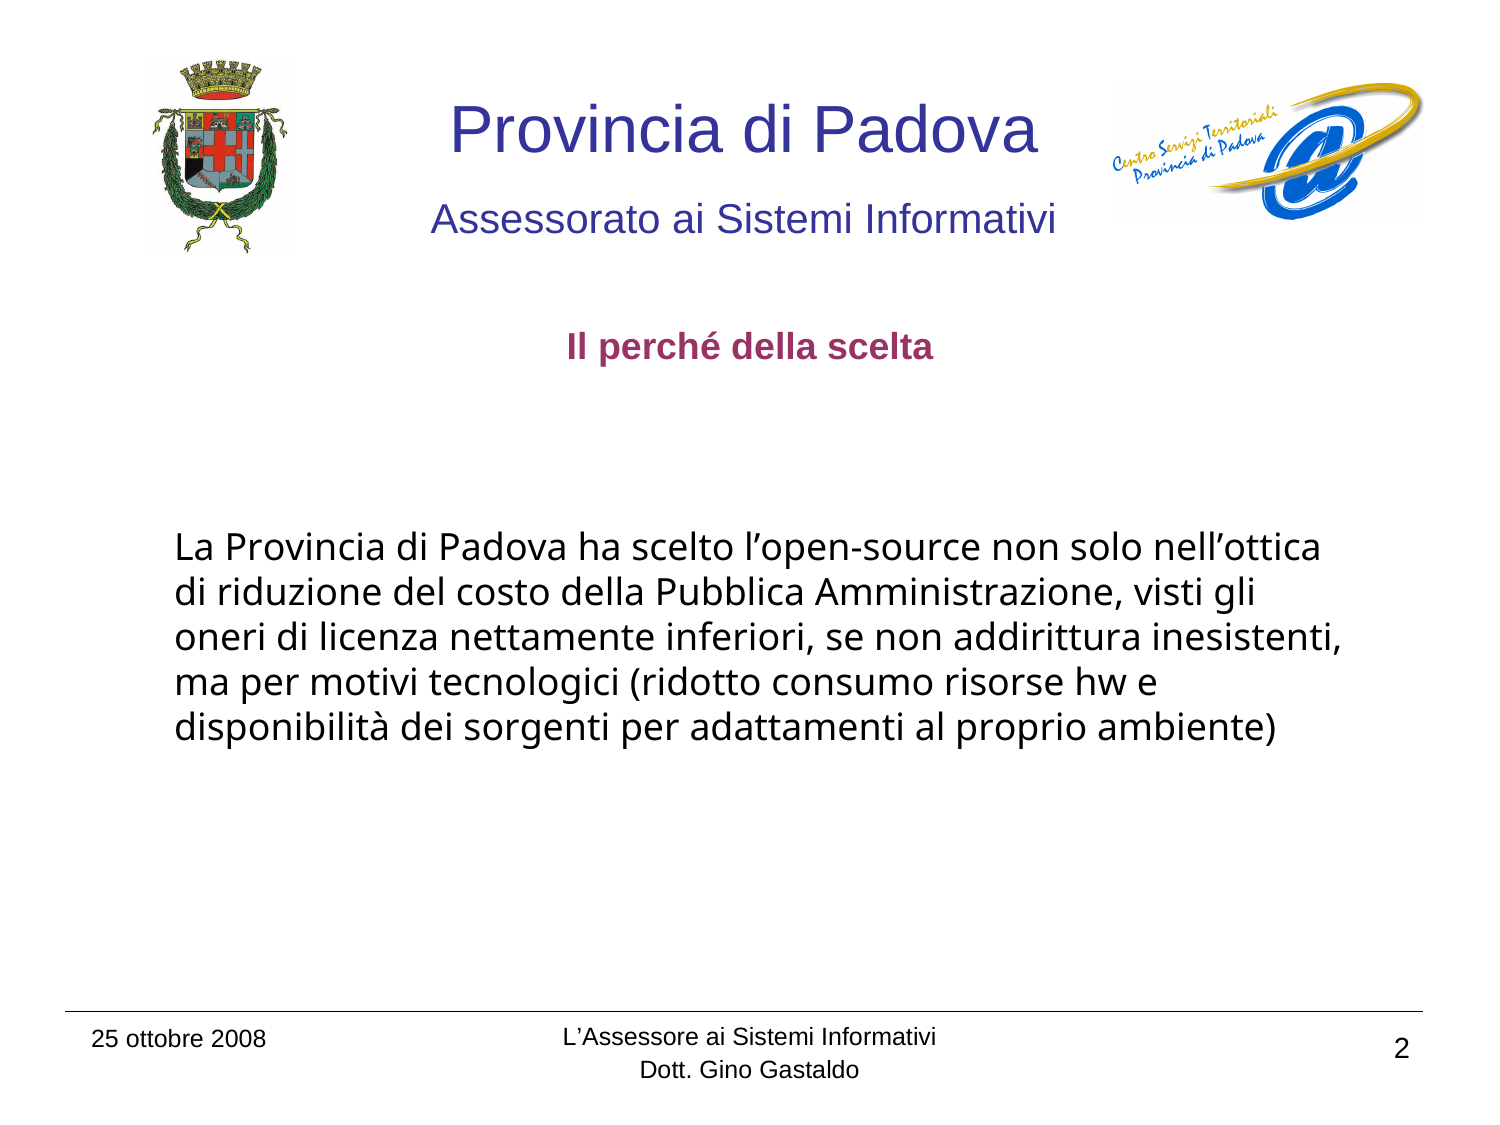

Il perché della scelta
La Provincia di Padova ha scelto l’open-source non solo nell’ottica di riduzione del costo della Pubblica Amministrazione, visti gli oneri di licenza nettamente inferiori, se non addirittura inesistenti, ma per motivi tecnologici (ridotto consumo risorse hw e disponibilità dei sorgenti per adattamenti al proprio ambiente)
2